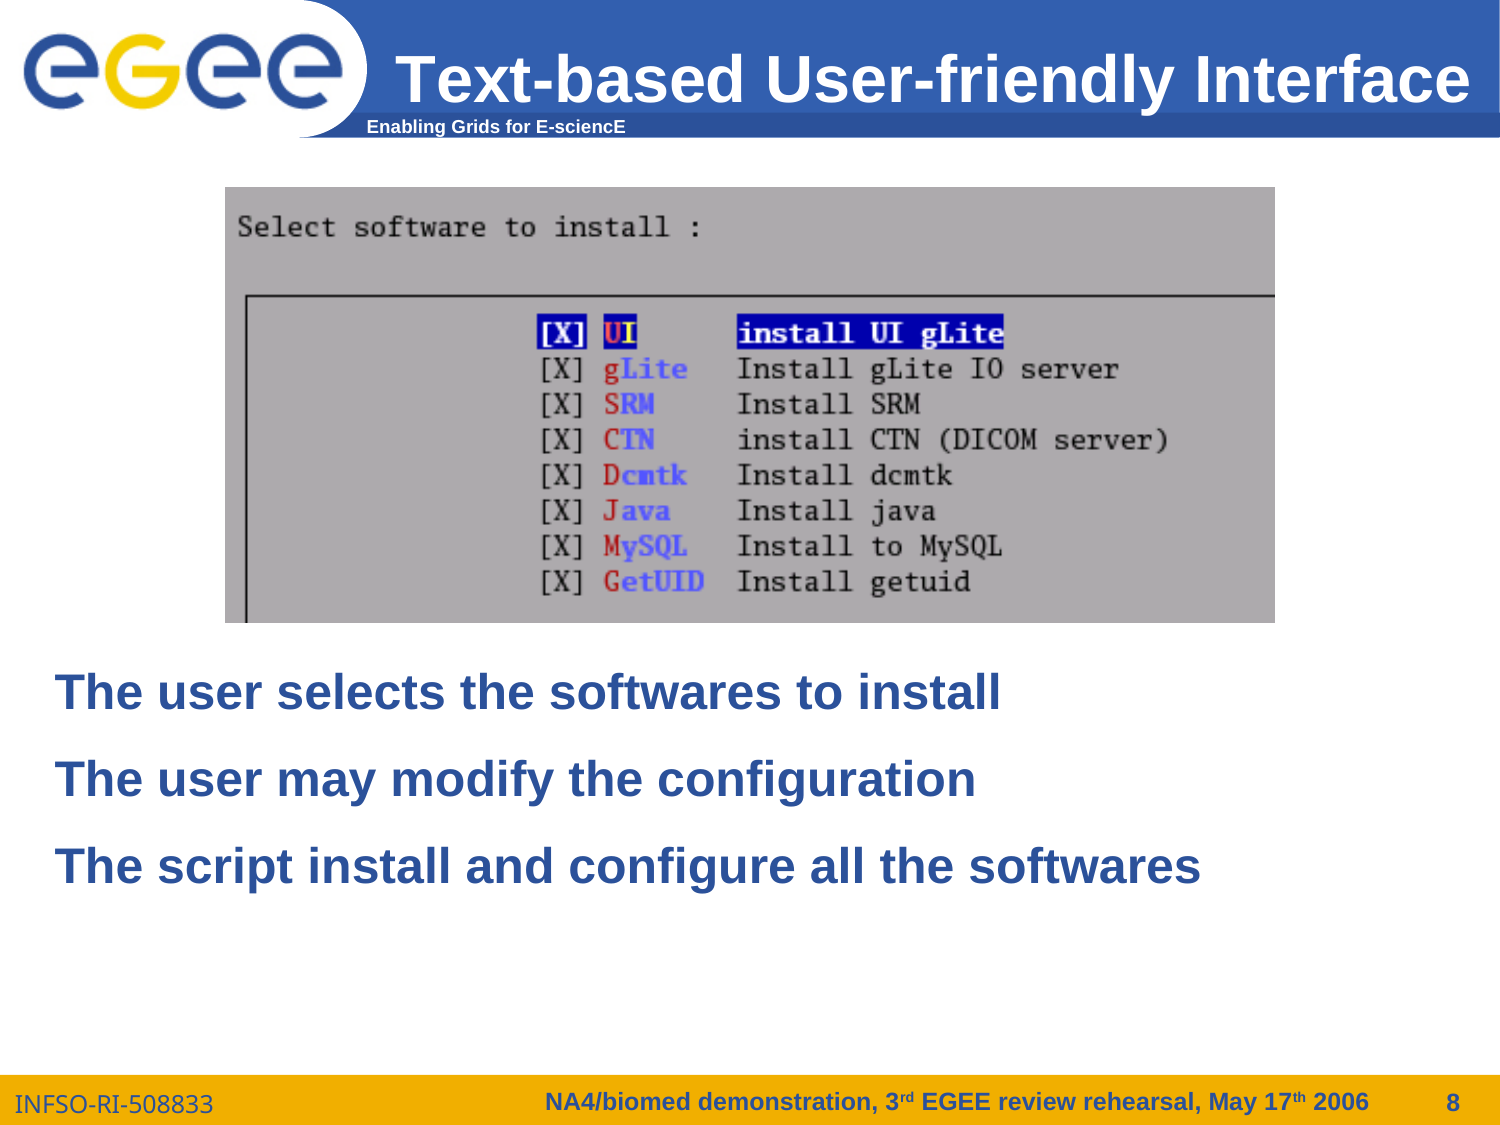

# Text-based User-friendly Interface
The user selects the softwares to install
The user may modify the configuration
The script install and configure all the softwares